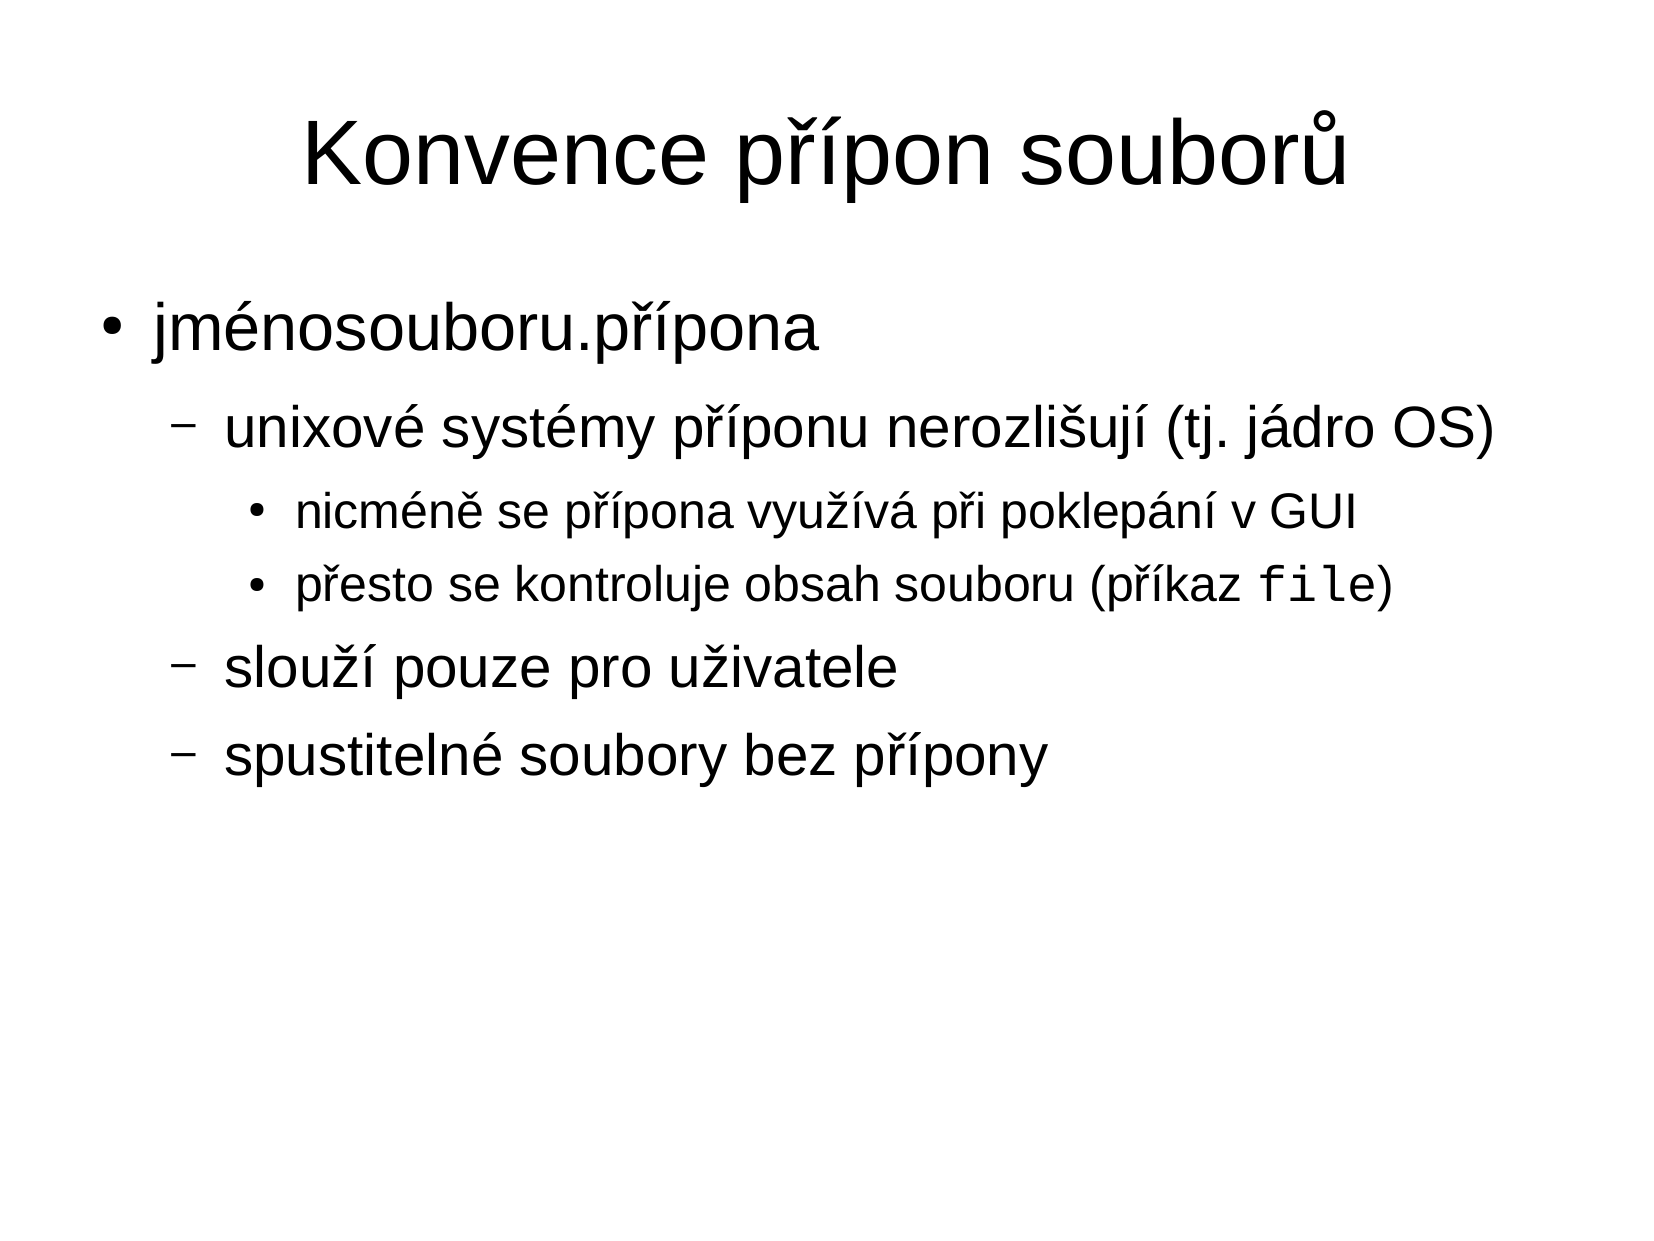

# Konvence přípon souborů
jménosouboru.přípona
unixové systémy příponu nerozlišují (tj. jádro OS)
nicméně se přípona využívá při poklepání v GUI
přesto se kontroluje obsah souboru (příkaz file)
slouží pouze pro uživatele
spustitelné soubory bez přípony